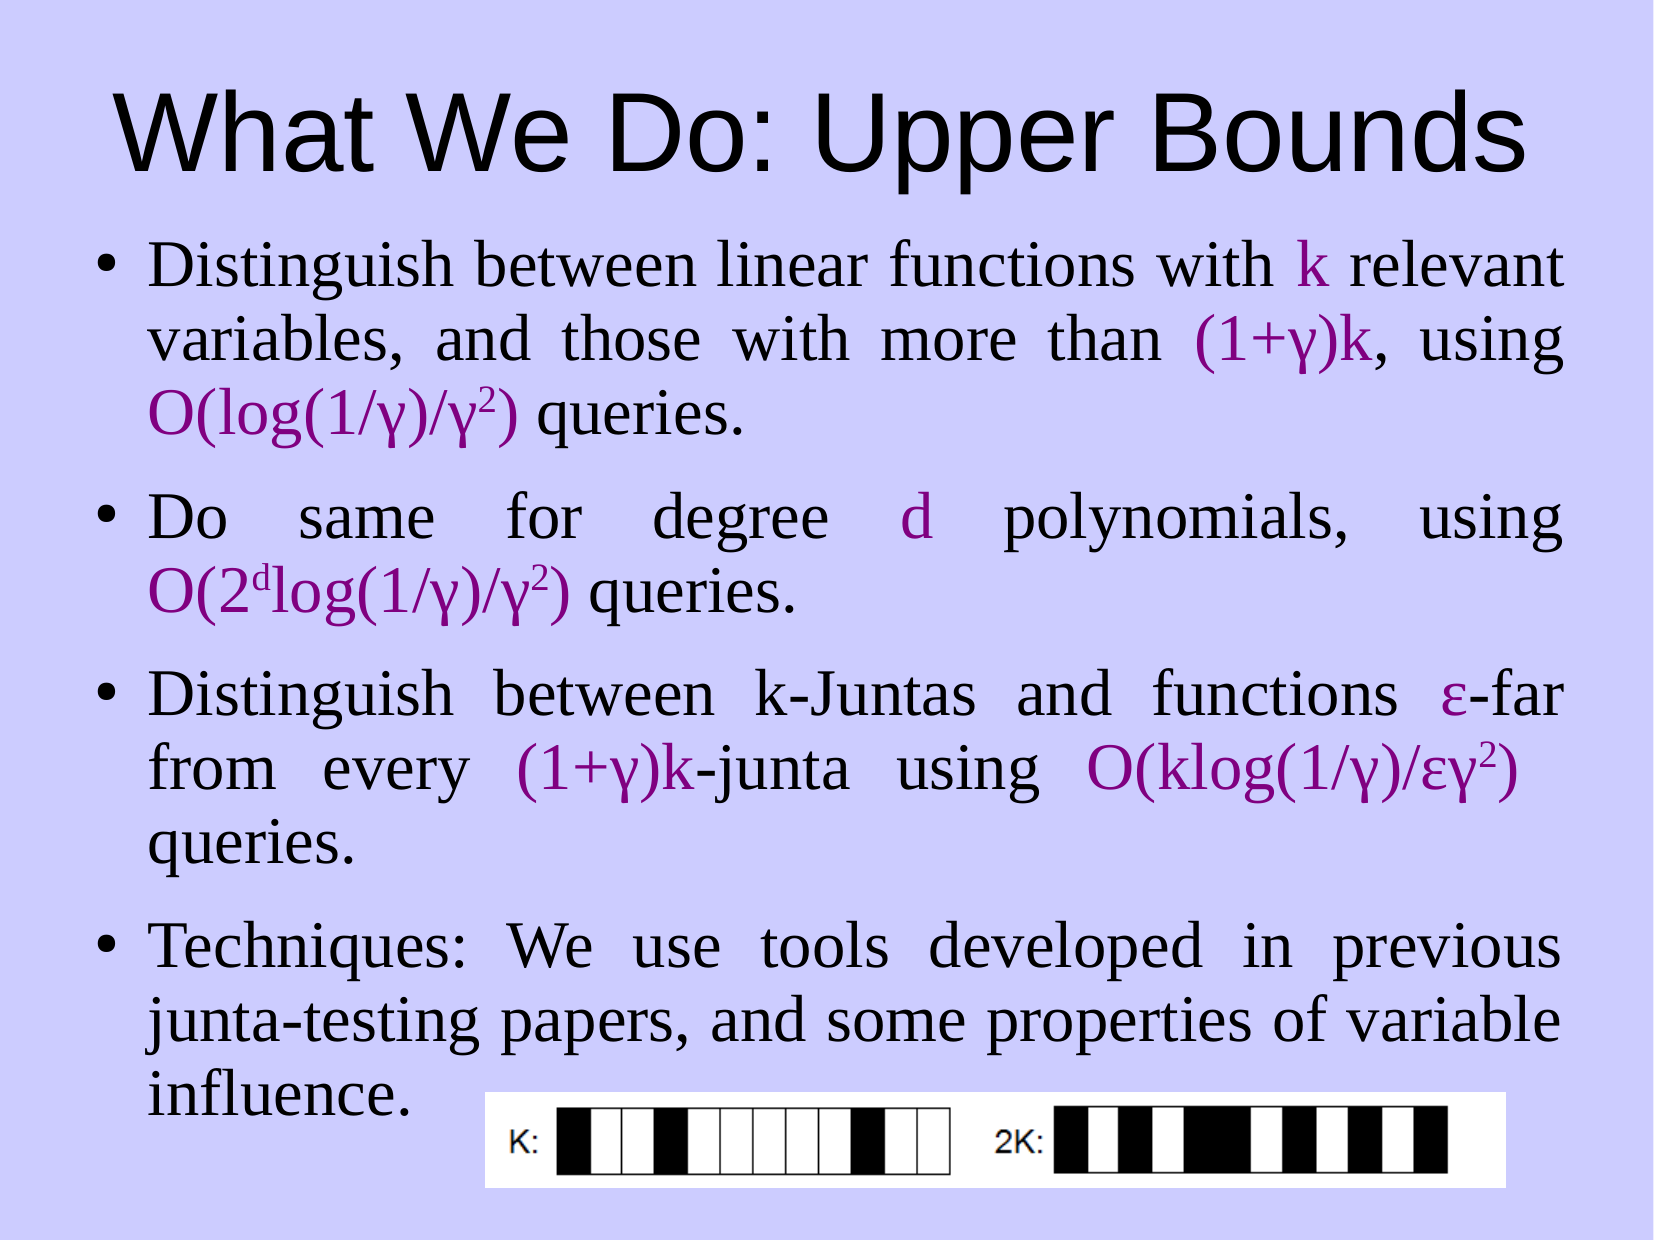

# What We Do: Upper Bounds
Distinguish between linear functions with k relevant variables, and those with more than (1+γ)k, using O(log(1/γ)/γ2) queries.
Do same for degree d polynomials, using O(2dlog(1/γ)/γ2) queries.
Distinguish between k-Juntas and functions ε-far from every (1+γ)k-junta using O(klog(1/γ)/εγ2) queries.
Techniques: We use tools developed in previous junta-testing papers, and some properties of variable influence.